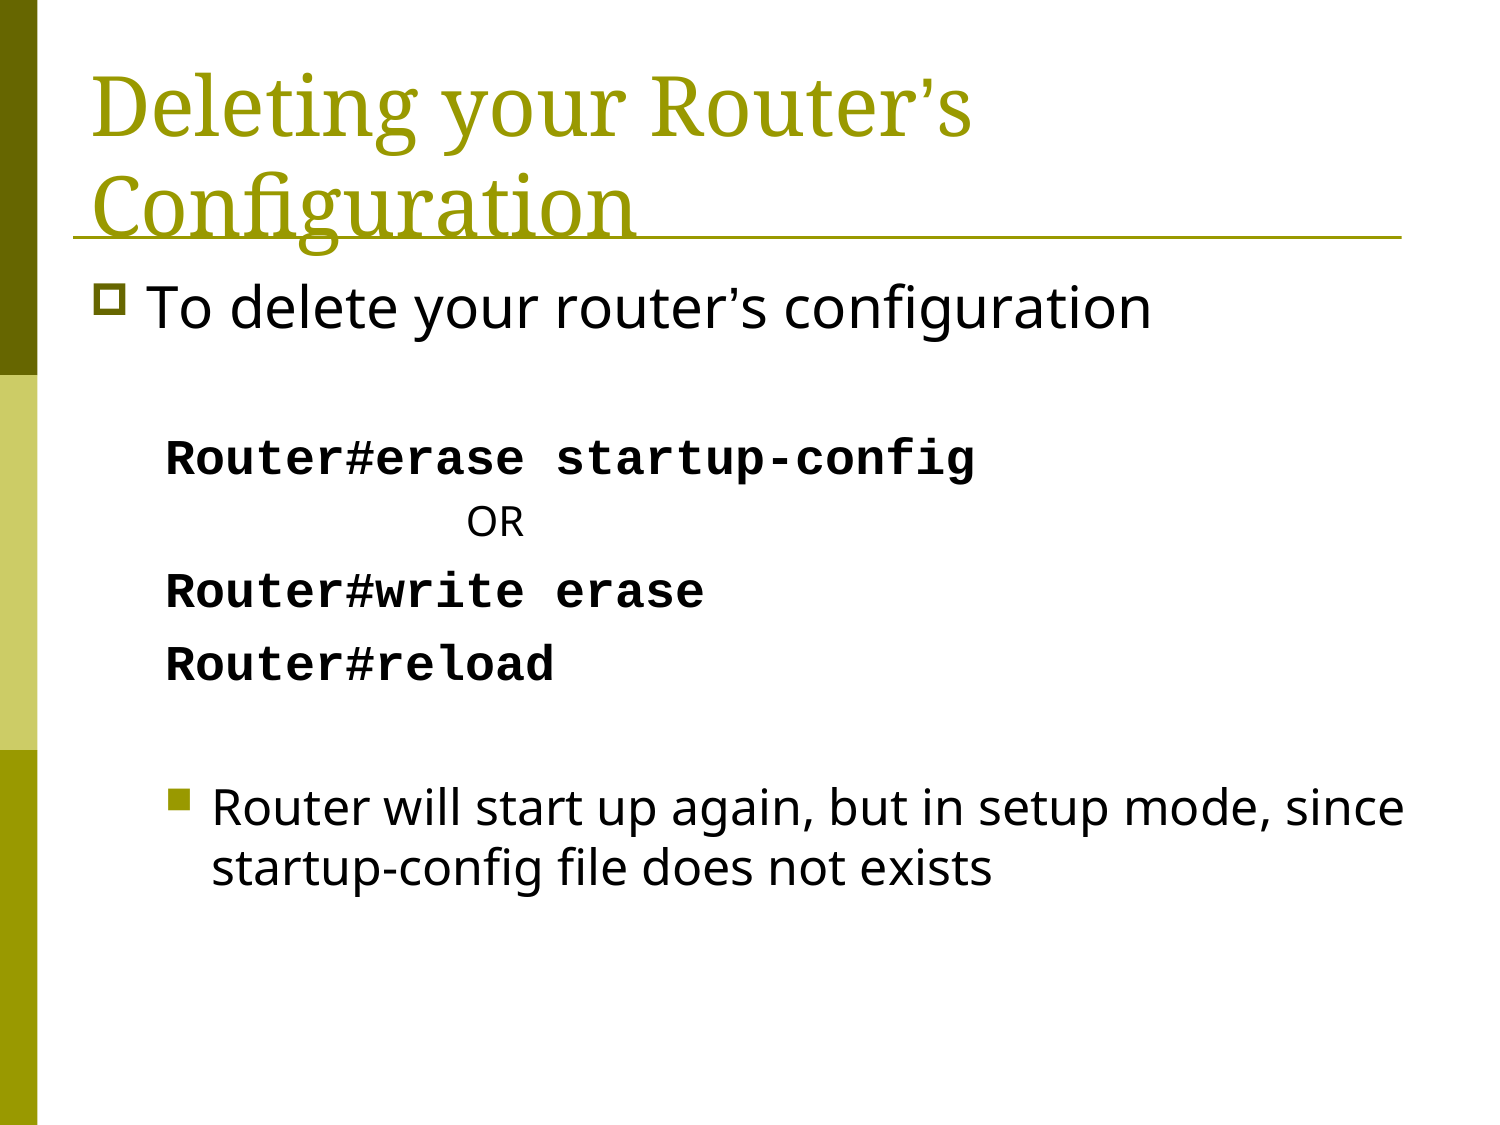

# Deleting your Router’s Configuration
To delete your router’s configuration
Router#erase startup-config
 OR
Router#write erase
Router#reload
Router will start up again, but in setup mode, since startup-config file does not exists